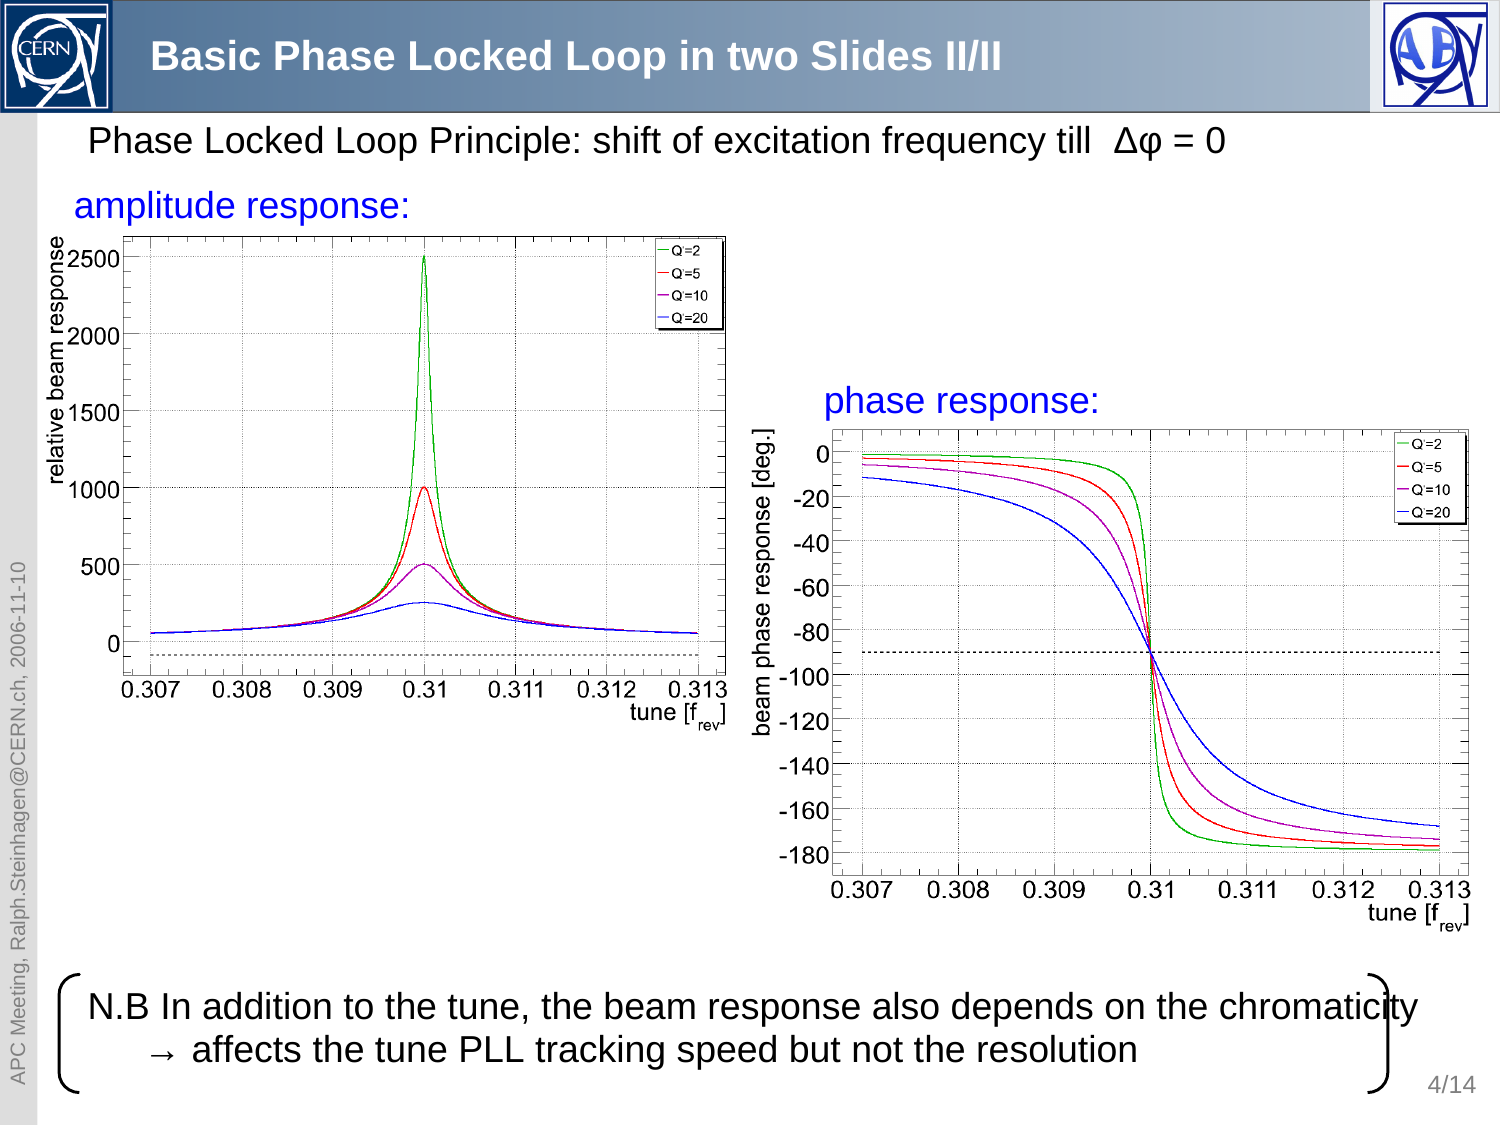

# Basic Phase Locked Loop in two Slides II/II
Phase Locked Loop Principle: shift of excitation frequency till Δφ = 0
N.B In addition to the tune, the beam response also depends on the chromaticity → affects the tune PLL tracking speed but not the resolution
amplitude response:
phase response: